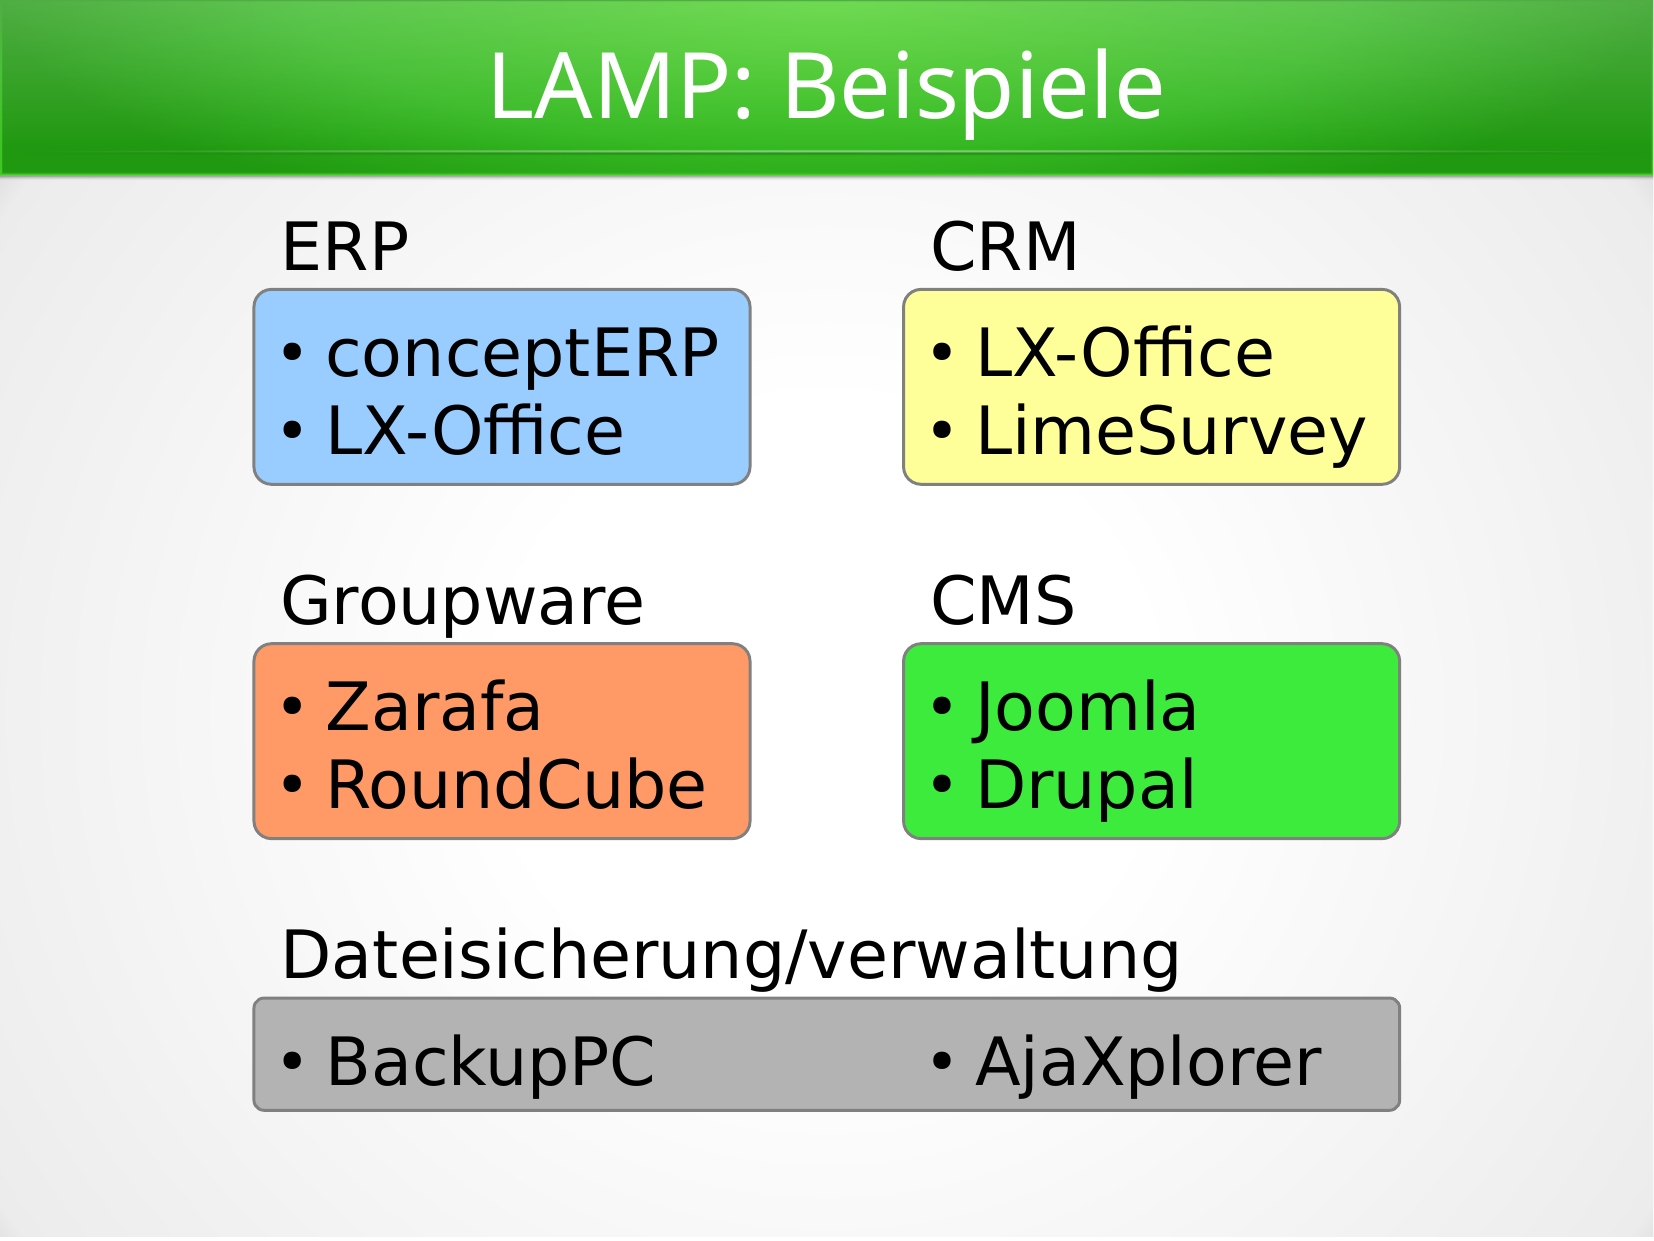

# LAMP: Beispiele
ERP
 conceptERP
 LX-Office
CRM
 LX-Office
 LimeSurvey
Groupware
 Zarafa
 RoundCube
CMS
 Joomla
 Drupal
Dateisicherung/verwaltung
 BackupPC
 AjaXplorer